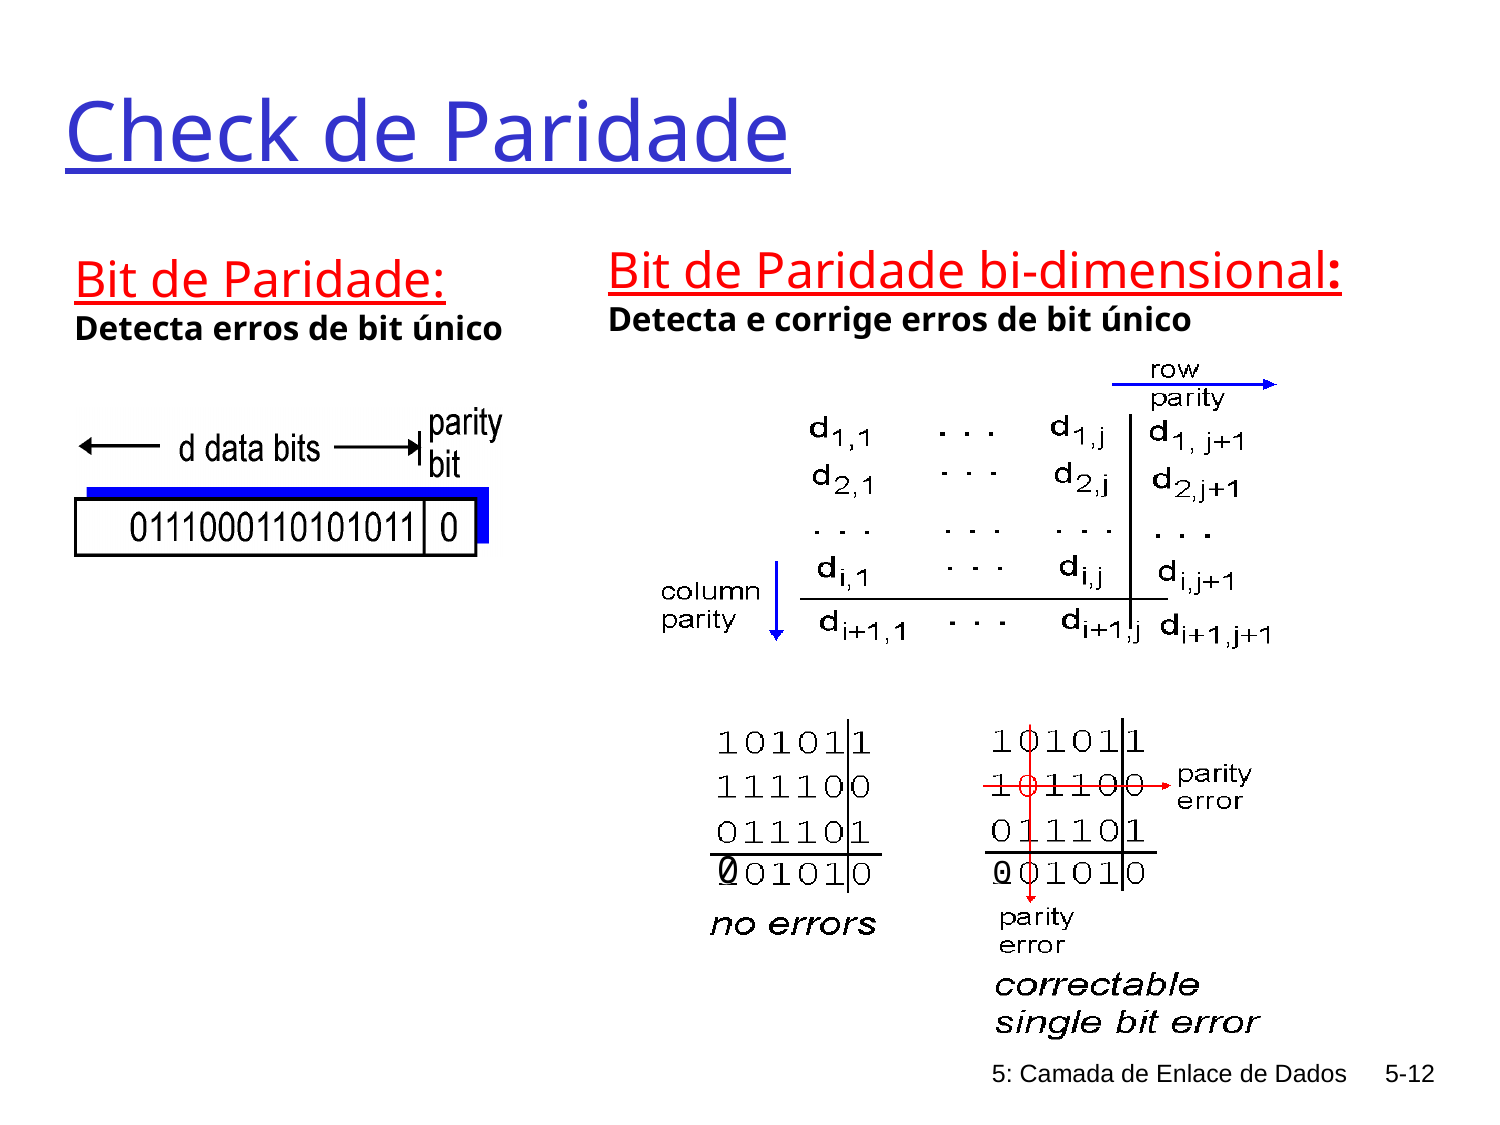

# Check de Paridade
Bit de Paridade bi-dimensional:
Detecta e corrige erros de bit único
Bit de Paridade:
Detecta erros de bit único
0
0
5: Camada de Enlace de Dados